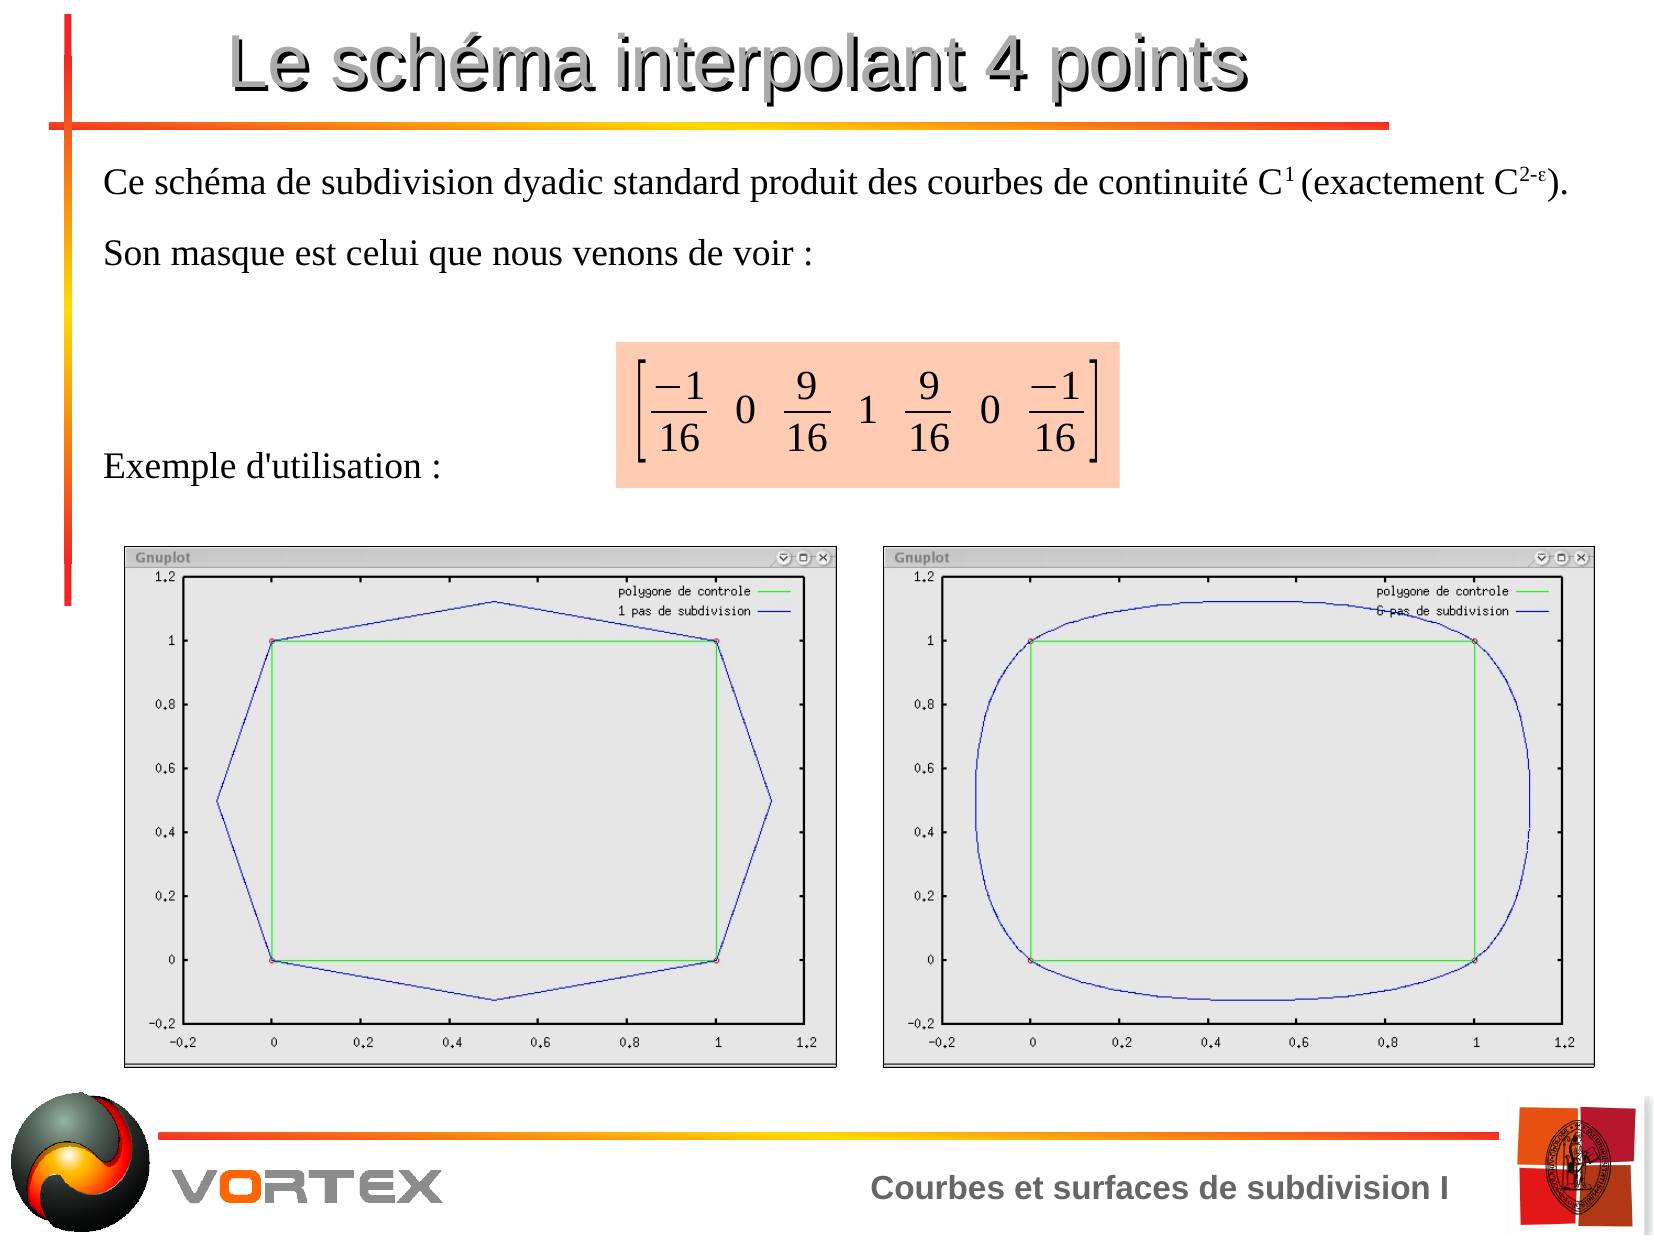

# Le schéma interpolant 4 points
Ce schéma de subdivision dyadic standard produit des courbes de continuité C1 (exactement C2-).
Son masque est celui que nous venons de voir :
Exemple d'utilisation :